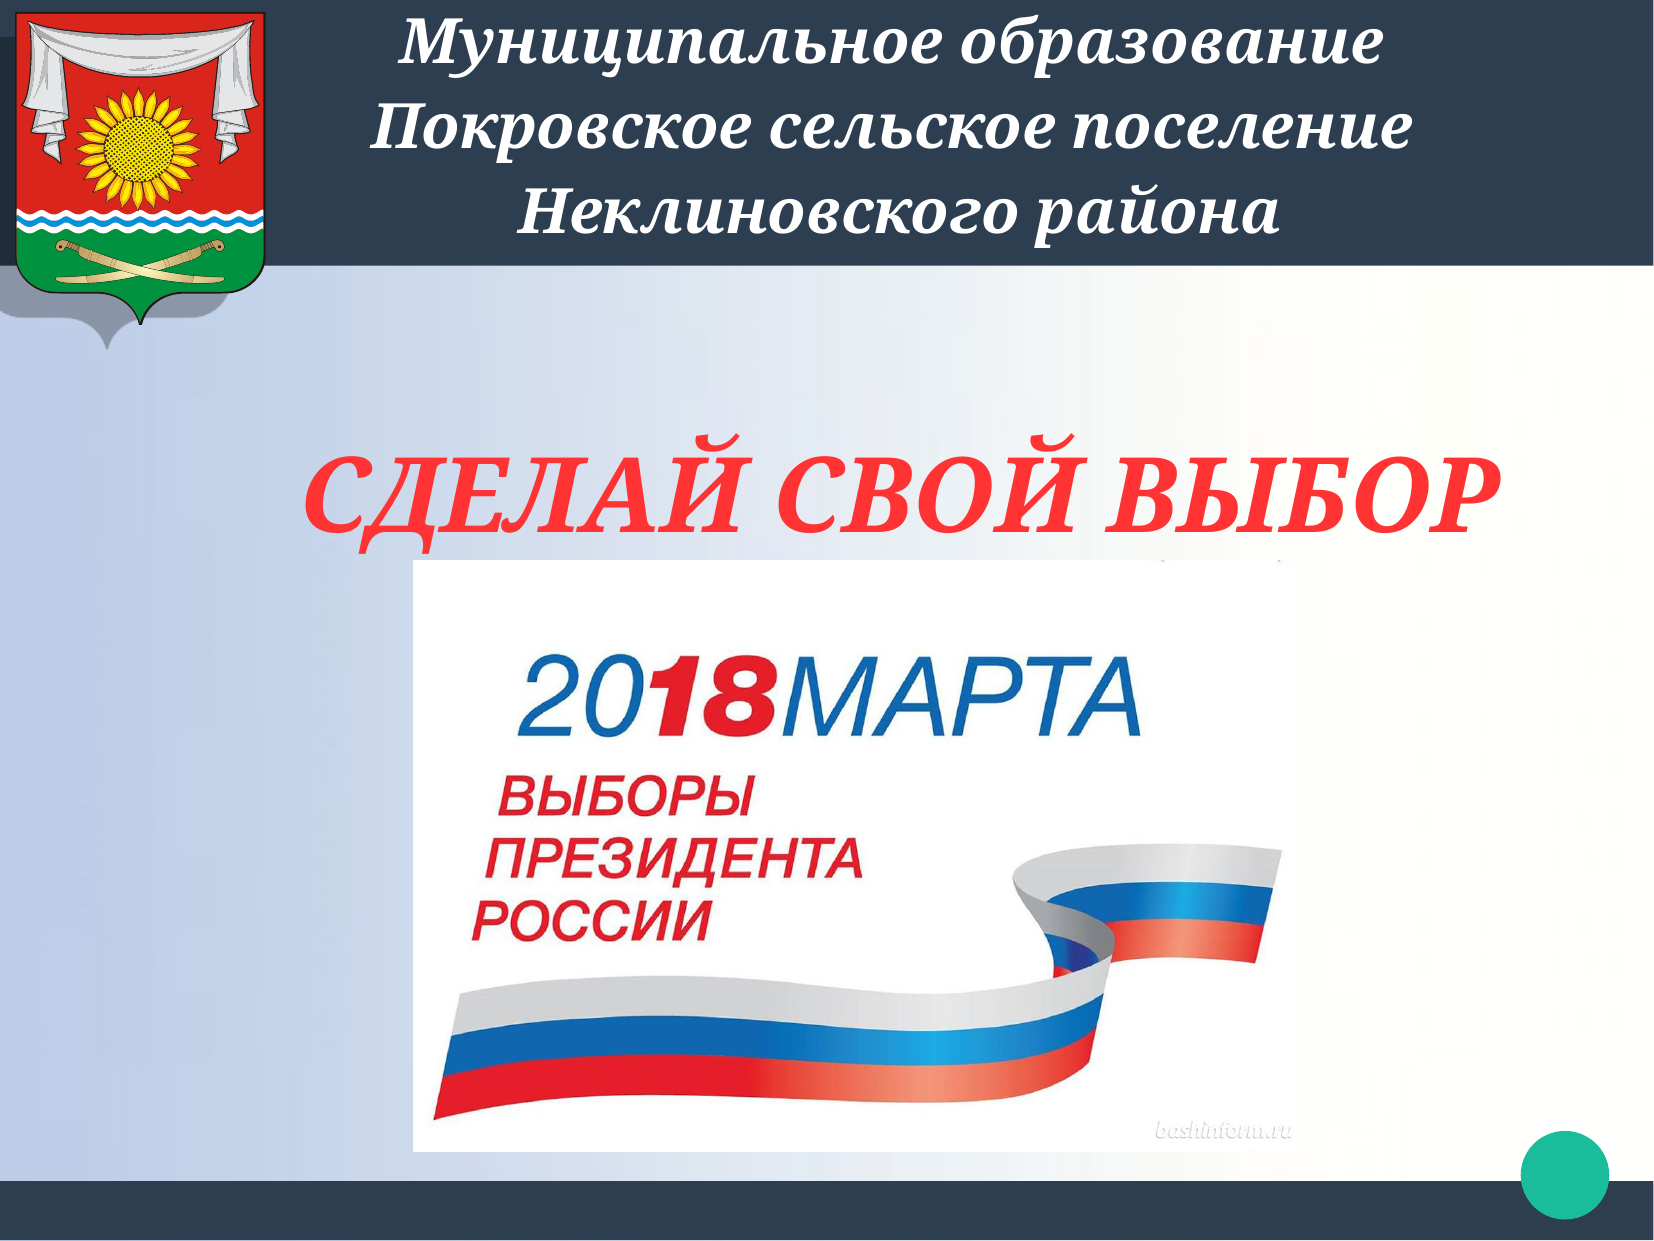

Муниципальное образование
Покровское сельское поселение
Неклиновского района
СДЕЛАЙ СВОЙ ВЫБОР